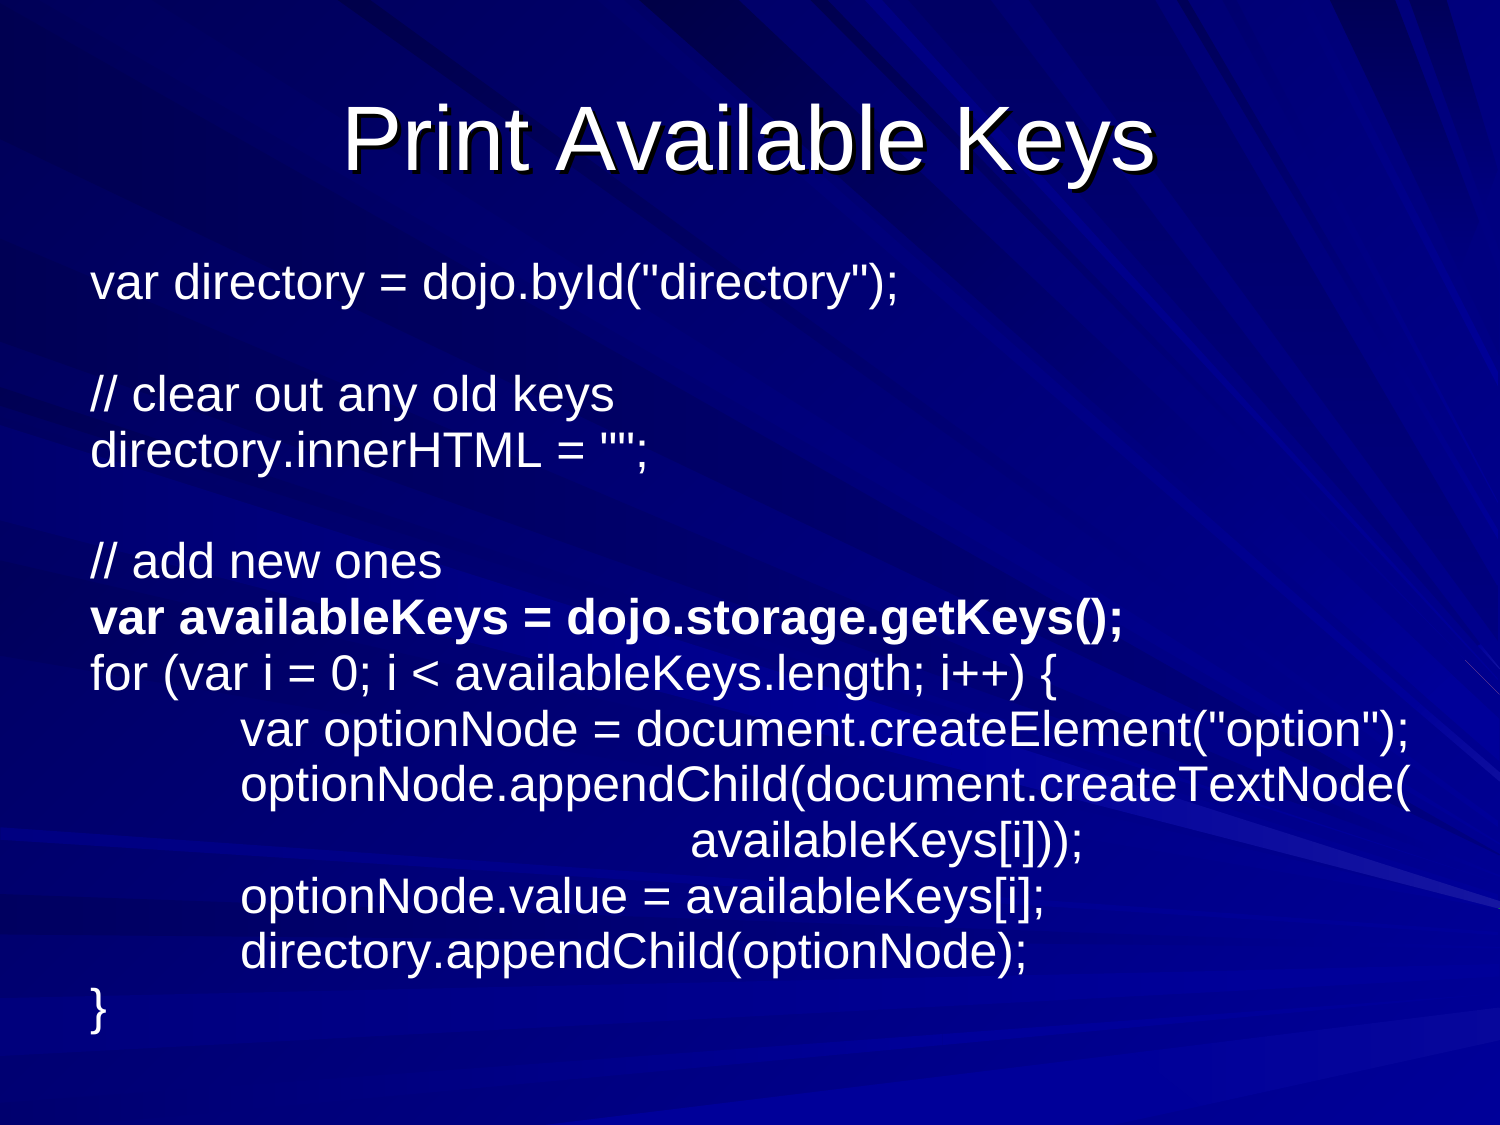

# Print Available Keys
var directory = dojo.byId("directory");
// clear out any old keys
directory.innerHTML = "";
// add new ones
var availableKeys = dojo.storage.getKeys();
for (var i = 0; i < availableKeys.length; i++) {
	var optionNode = document.createElement("option");		optionNode.appendChild(document.createTextNode(
				availableKeys[i]));
	optionNode.value = availableKeys[i];
	directory.appendChild(optionNode);
}